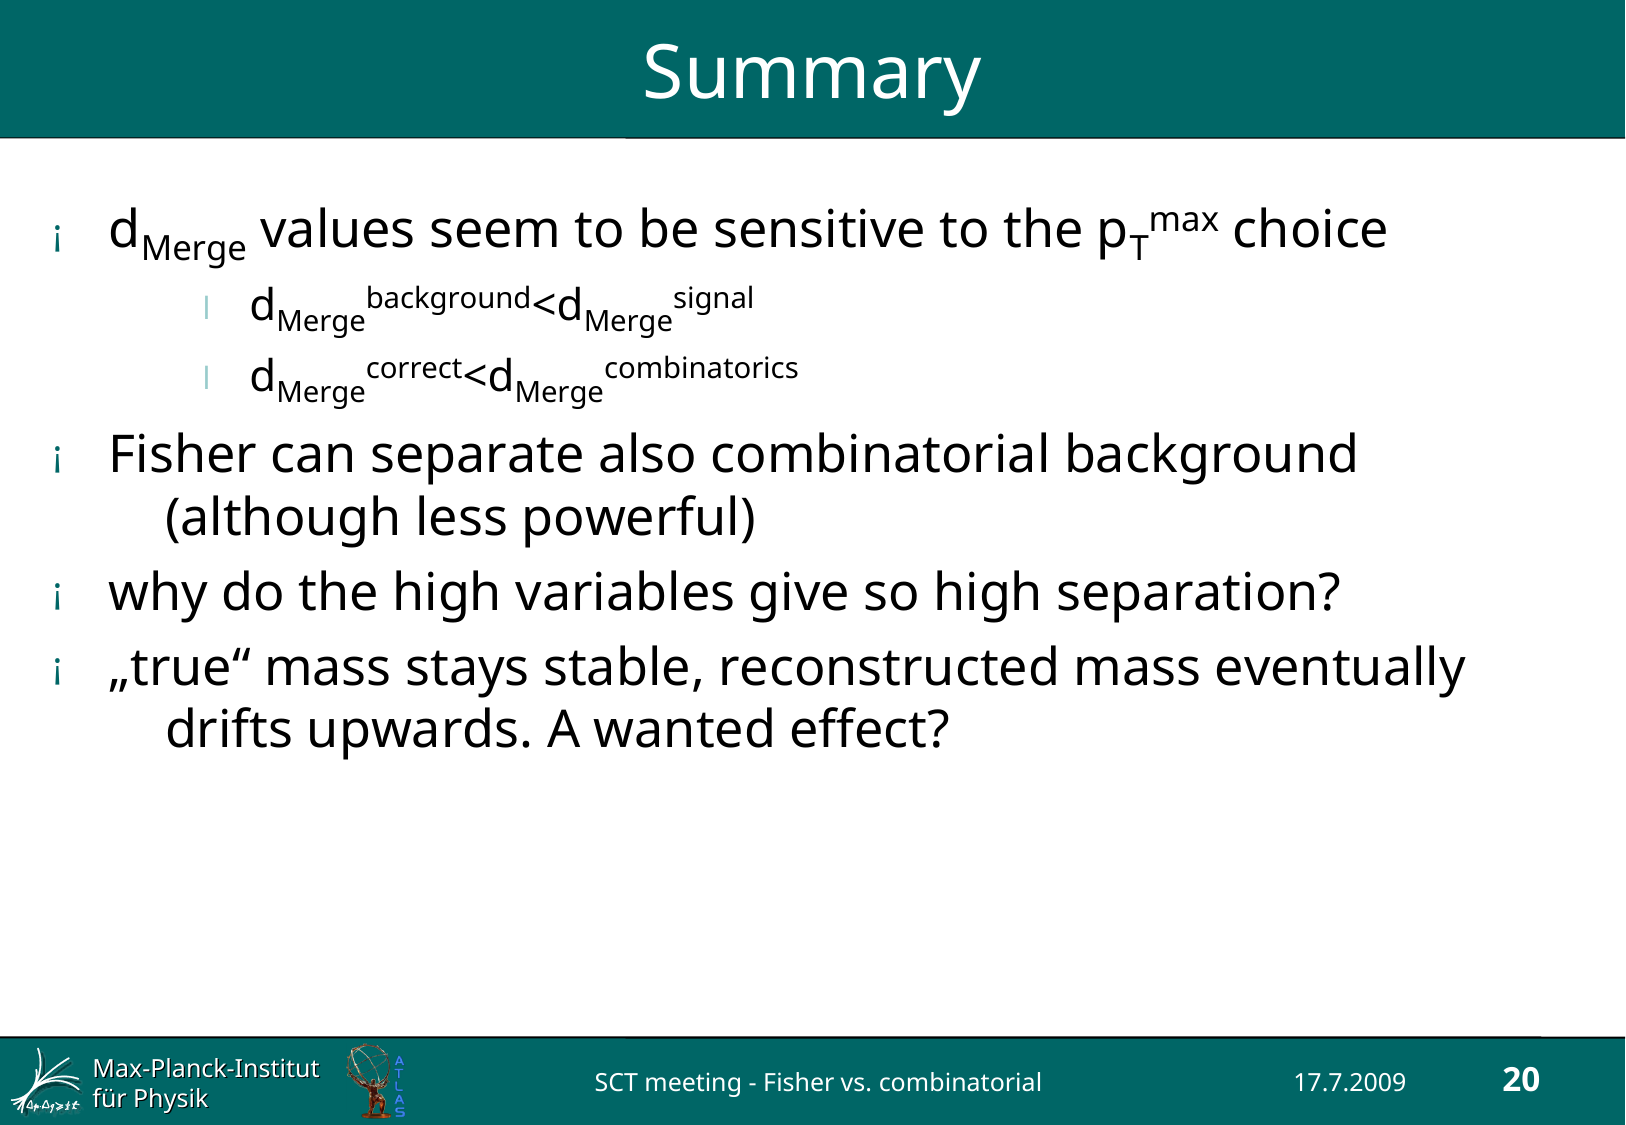

# Summary
dMerge values seem to be sensitive to the pTmax choice
dMergebackground<dMergesignal
dMergecorrect<dMergecombinatorics
Fisher can separate also combinatorial background (although less powerful)
why do the high variables give so high separation?
„true“ mass stays stable, reconstructed mass eventually drifts upwards. A wanted effect?
SCT meeting - Fisher vs. combinatorial
17.7.2009